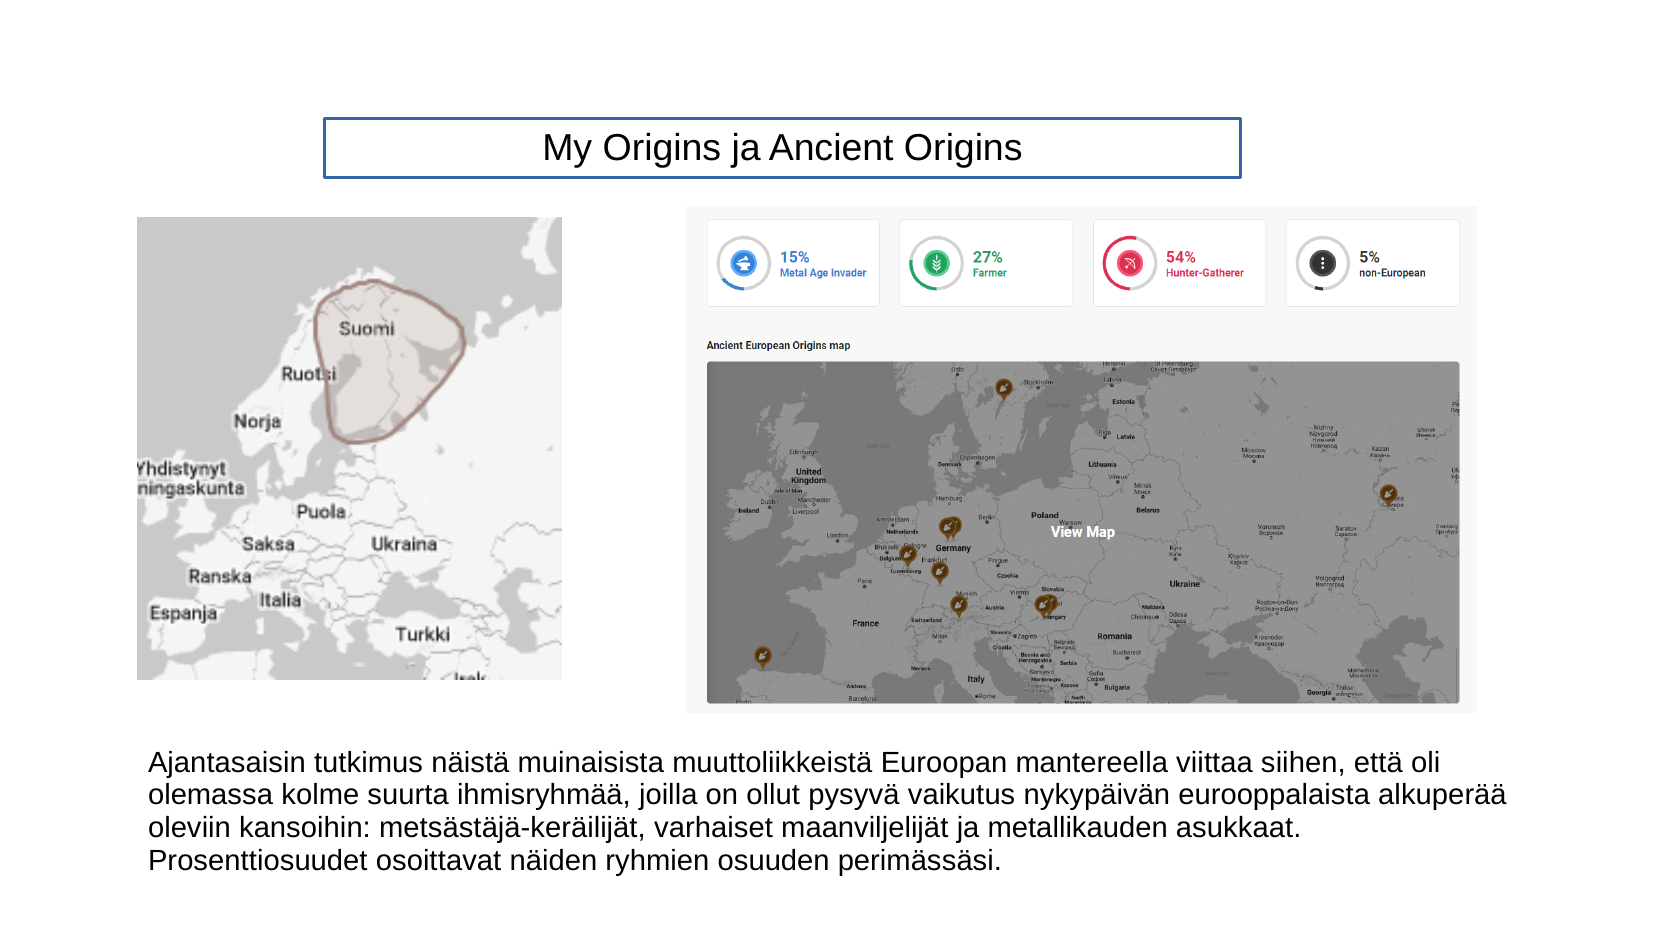

My Origins ja Ancient Origins
Ajantasaisin tutkimus näistä muinaisista muuttoliikkeistä Euroopan mantereella viittaa siihen, että oli olemassa kolme suurta ihmisryhmää, joilla on ollut pysyvä vaikutus nykypäivän eurooppalaista alkuperää oleviin kansoihin: metsästäjä-keräilijät, varhaiset maanviljelijät ja metallikauden asukkaat. Prosenttiosuudet osoittavat näiden ryhmien osuuden perimässäsi.